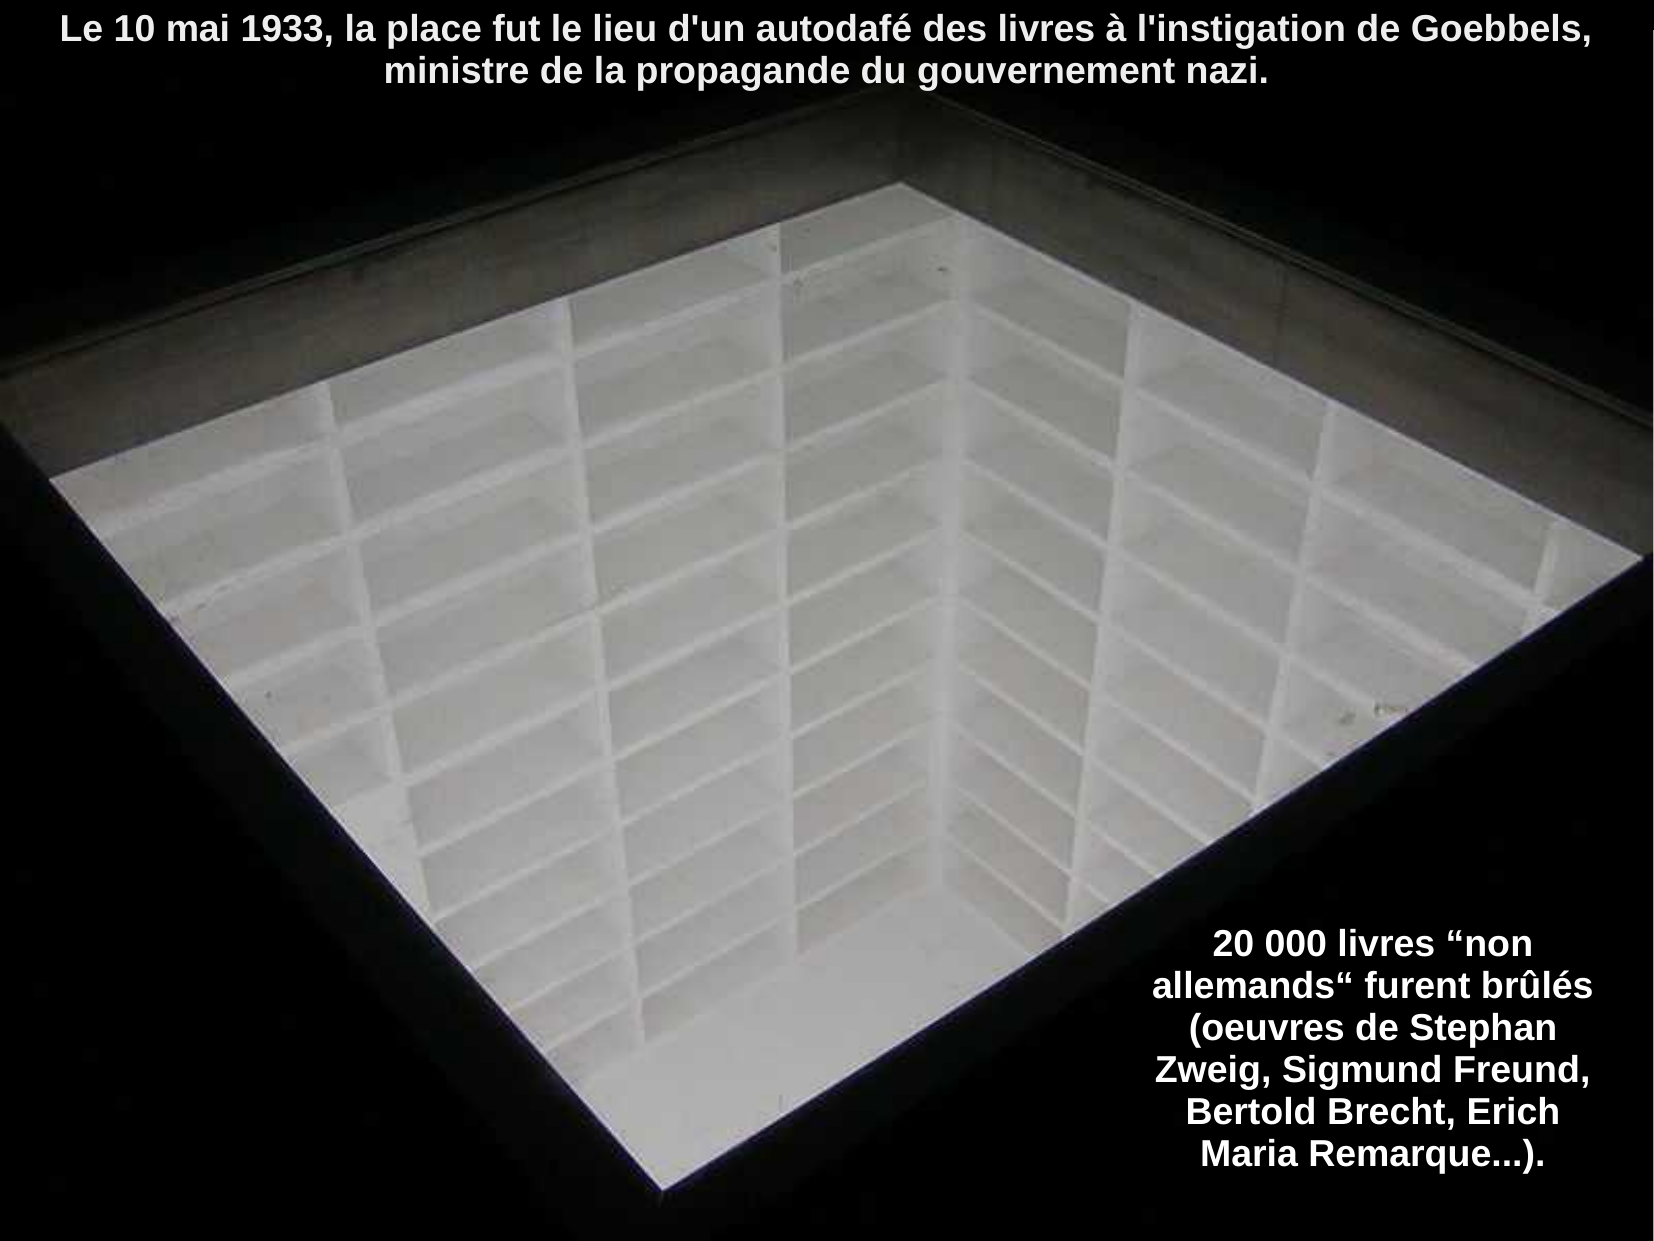

Le 10 mai 1933, la place fut le lieu d'un autodafé des livres à l'instigation de Goebbels, ministre de la propagande du gouvernement nazi.
20 000 livres “non allemands“ furent brûlés (oeuvres de Stephan Zweig, Sigmund Freund, Bertold Brecht, Erich Maria Remarque...).